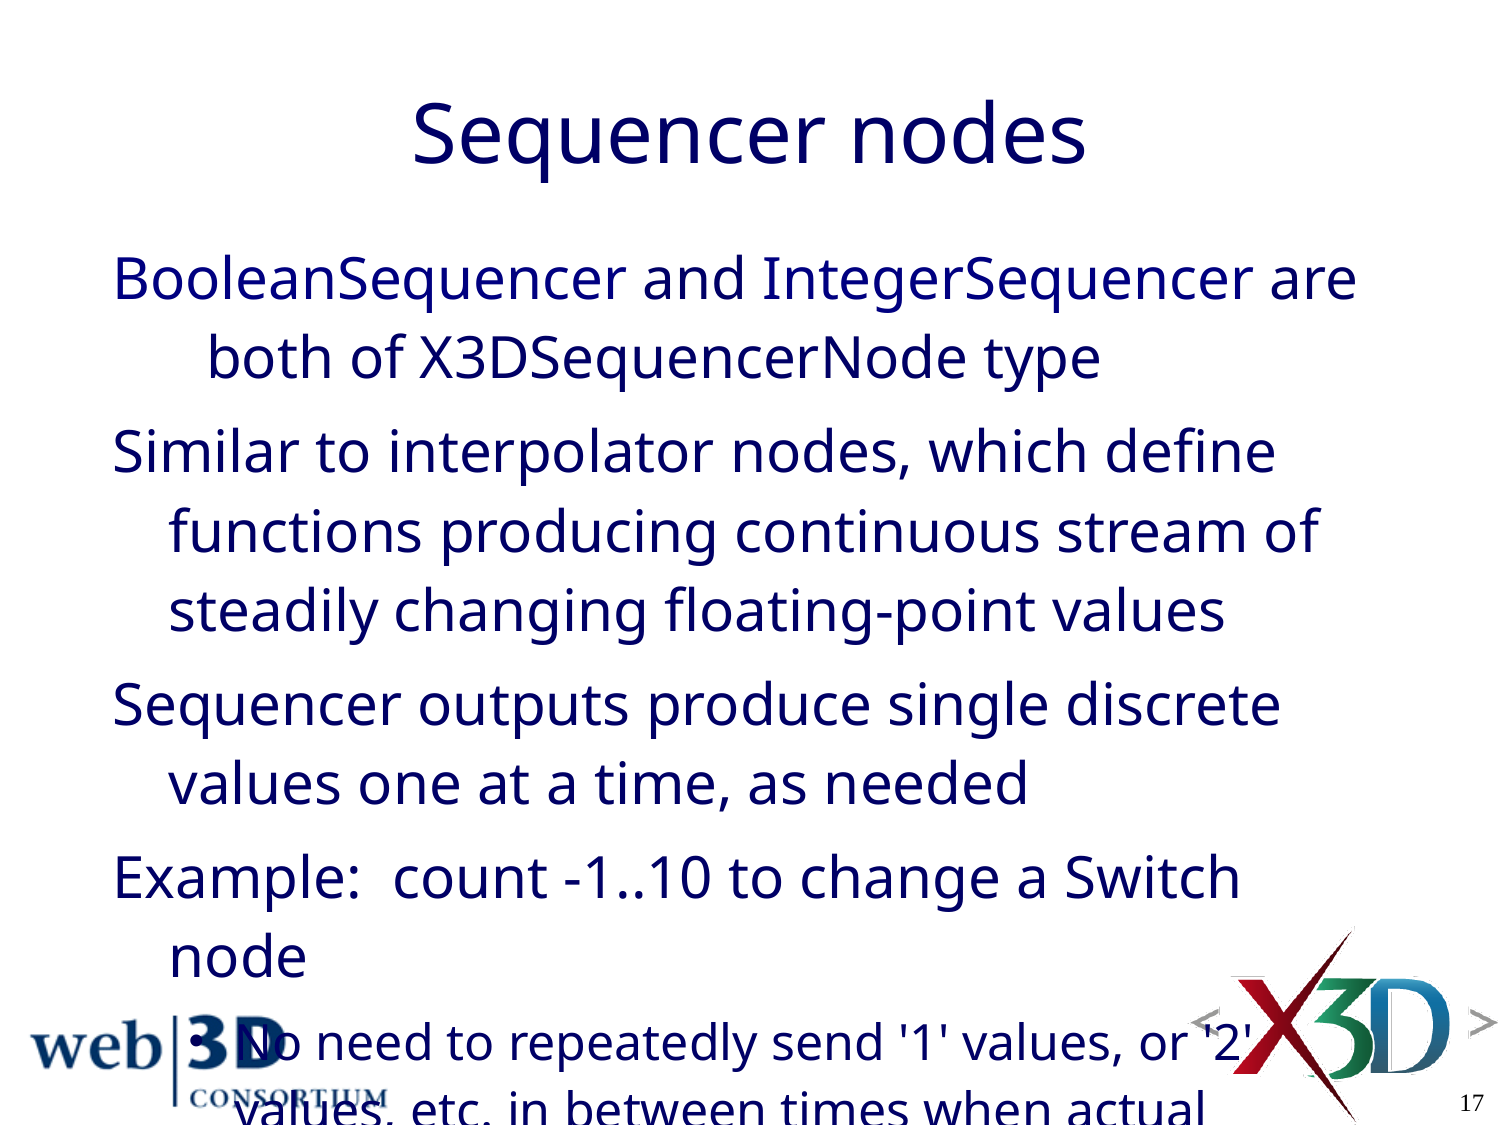

# Sequencer nodes
BooleanSequencer and IntegerSequencer are 	both of X3DSequencerNode type
Similar to interpolator nodes, which define functions producing continuous stream of steadily changing floating-point values
Sequencer outputs produce single discrete values one at a time, as needed
Example: count -1..10 to change a Switch node
No need to repeatedly send '1' values, or '2' values, etc. in between times when actual change occurs